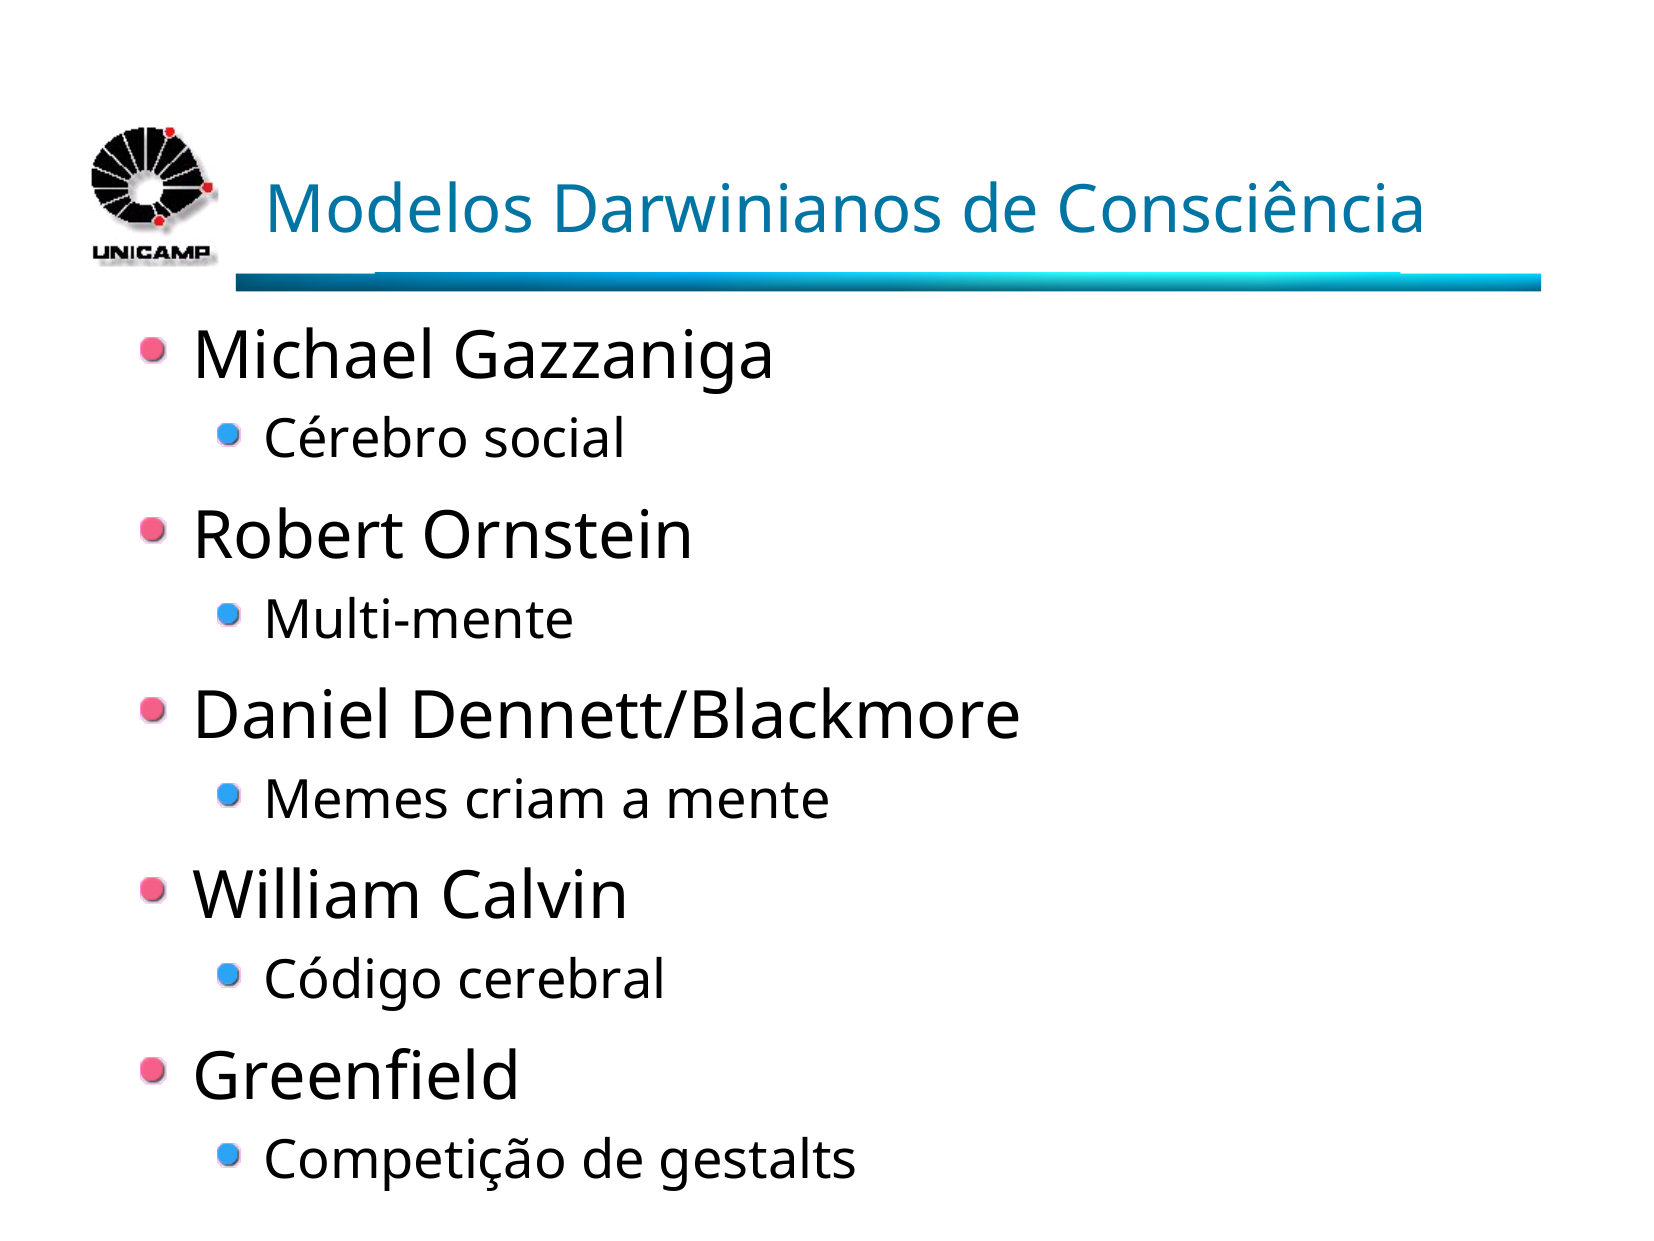

# Modelos Darwinianos de Consciência
Michael Gazzaniga
Cérebro social
Robert Ornstein
Multi-mente
Daniel Dennett/Blackmore
Memes criam a mente
William Calvin
Código cerebral
Greenfield
Competição de gestalts